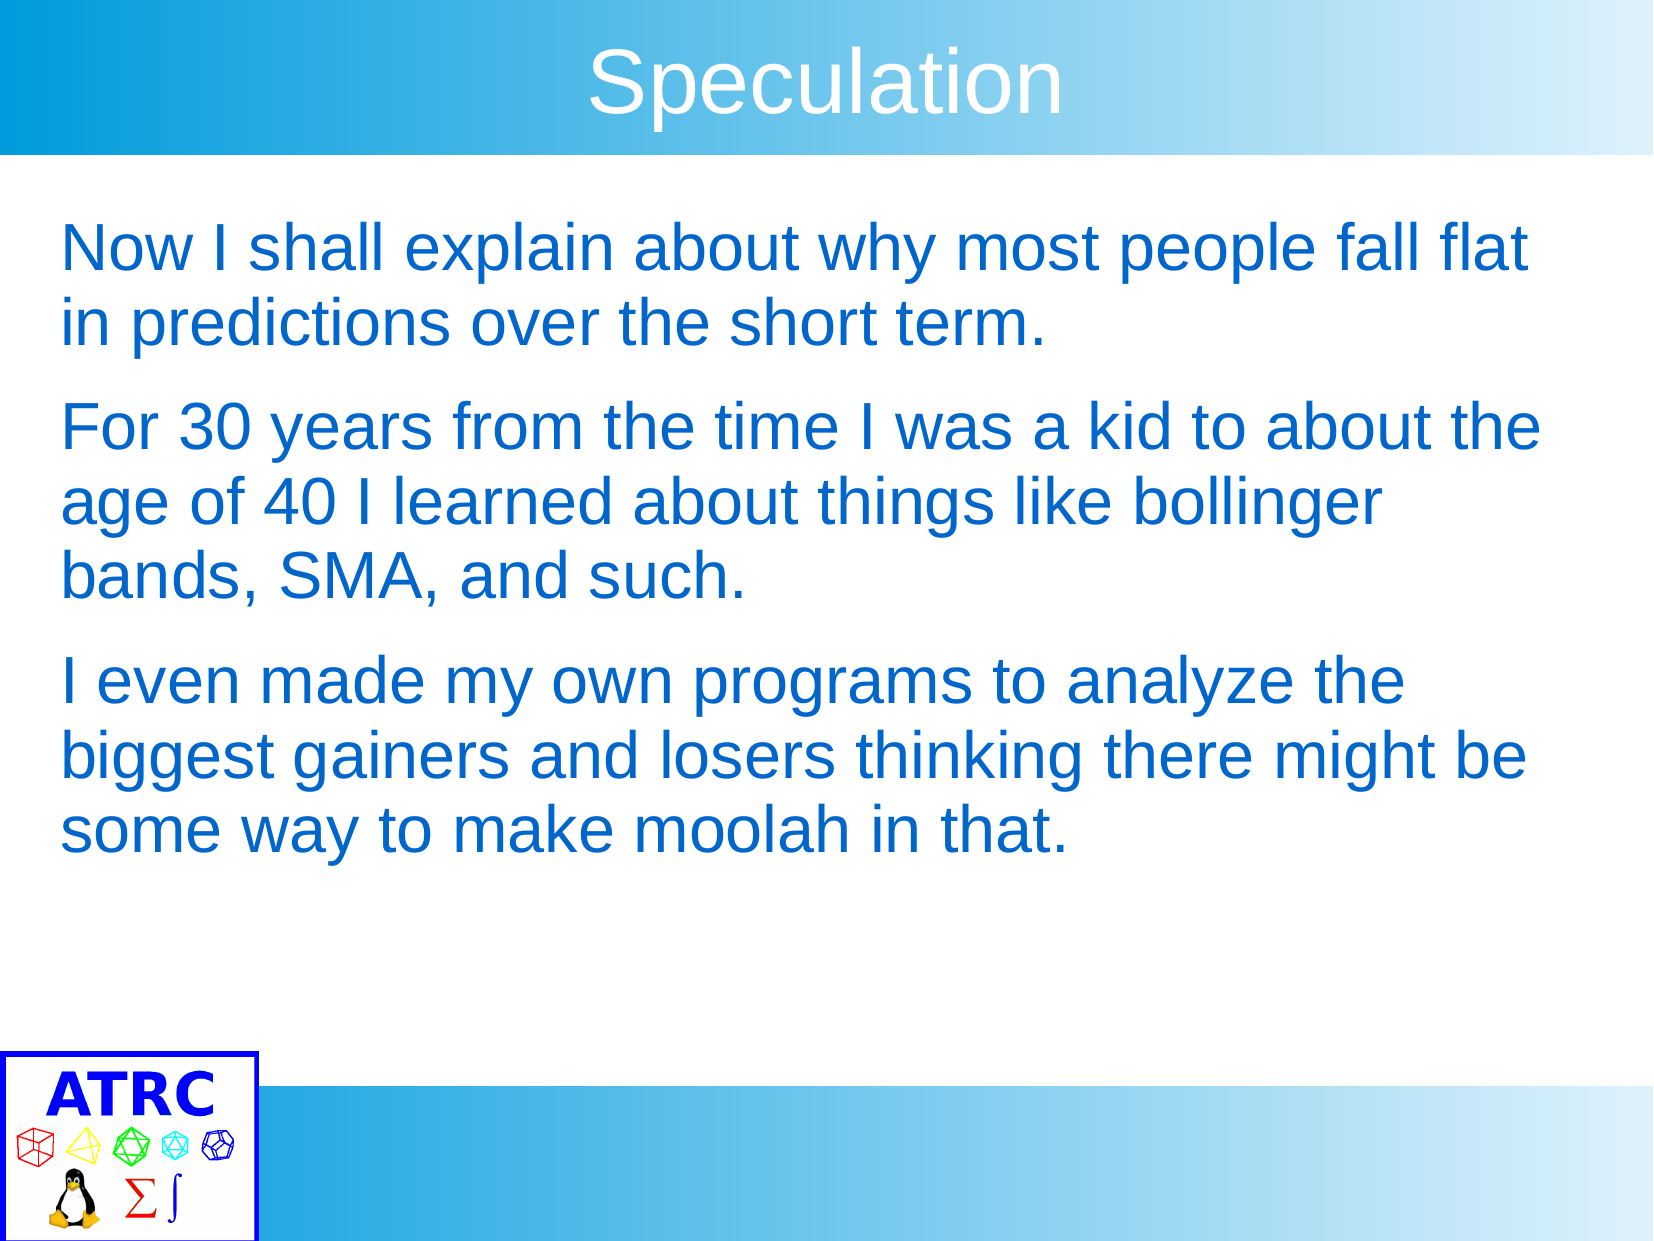

# Speculation
Now I shall explain about why most people fall flat in predictions over the short term.
For 30 years from the time I was a kid to about the age of 40 I learned about things like bollinger bands, SMA, and such.
I even made my own programs to analyze the biggest gainers and losers thinking there might be some way to make moolah in that.